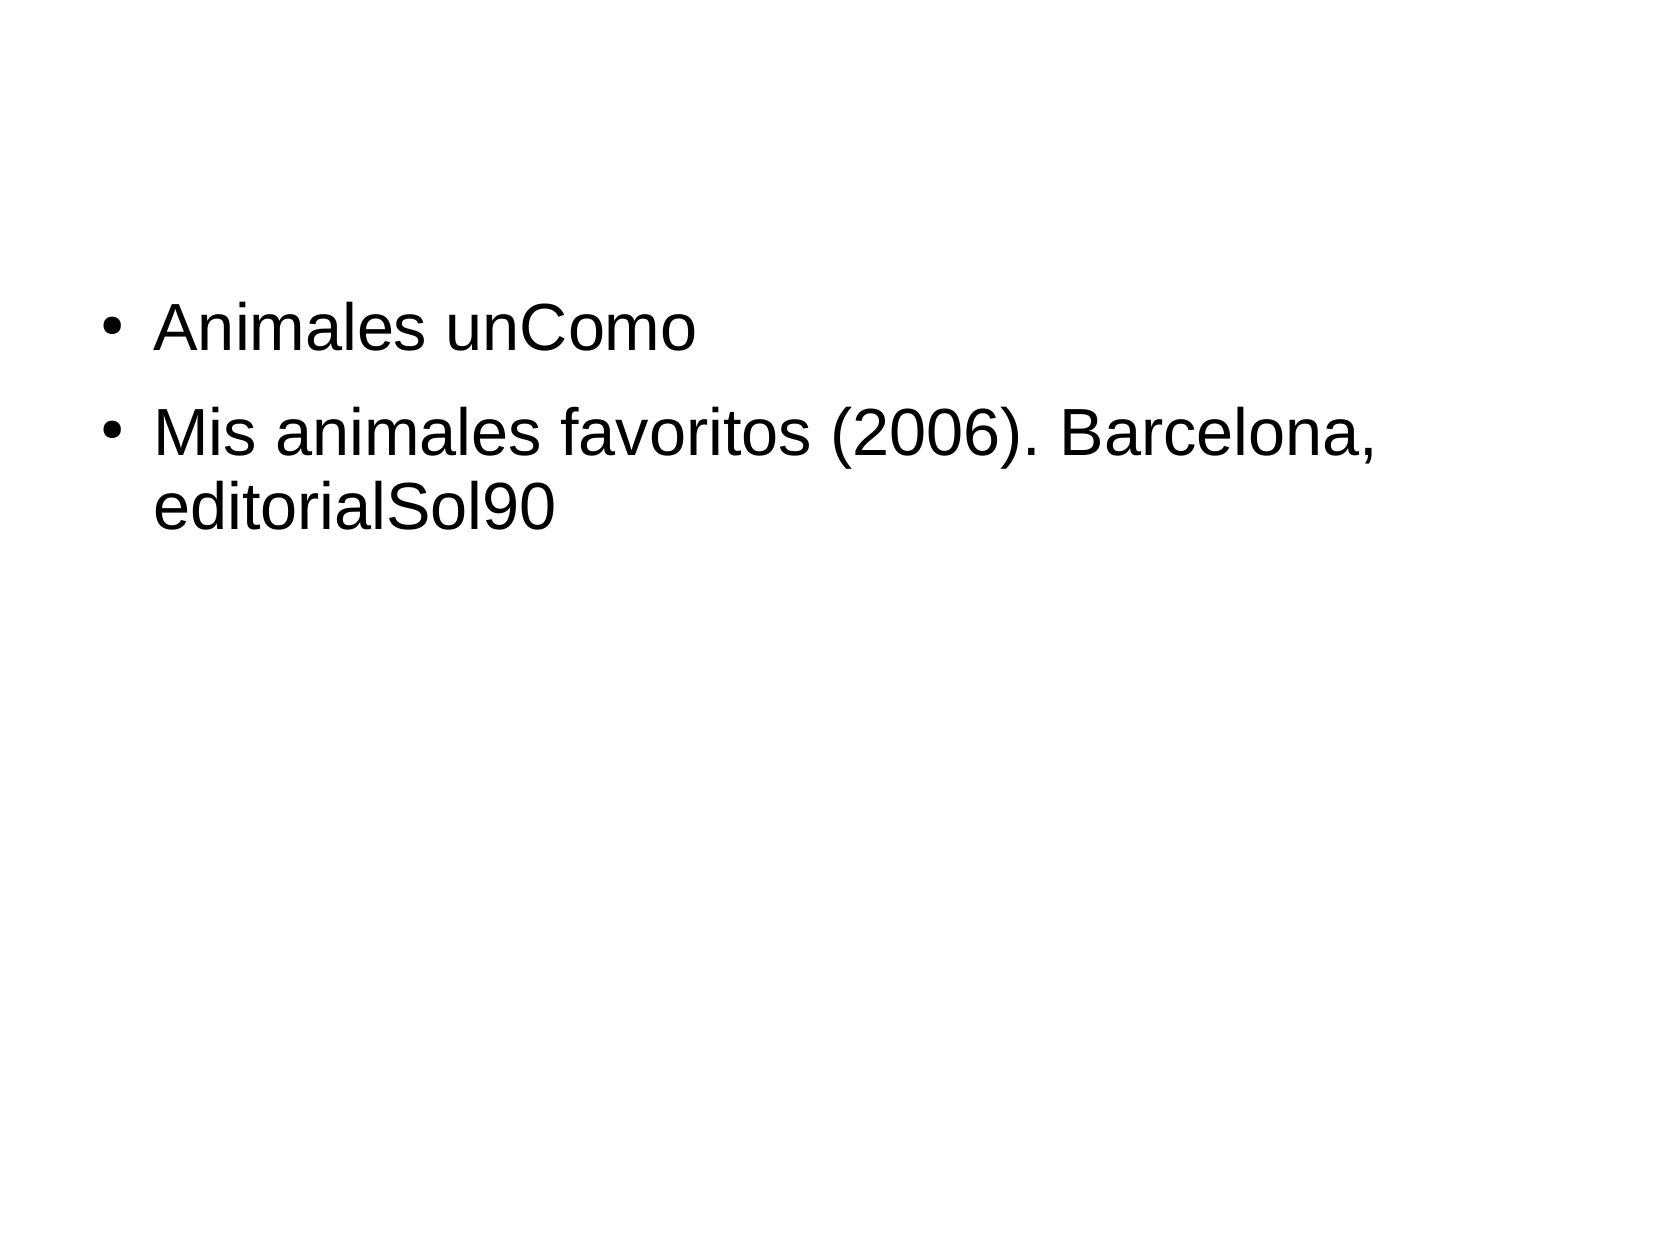

#
Animales unComo
Mis animales favoritos (2006). Barcelona, editorialSol90